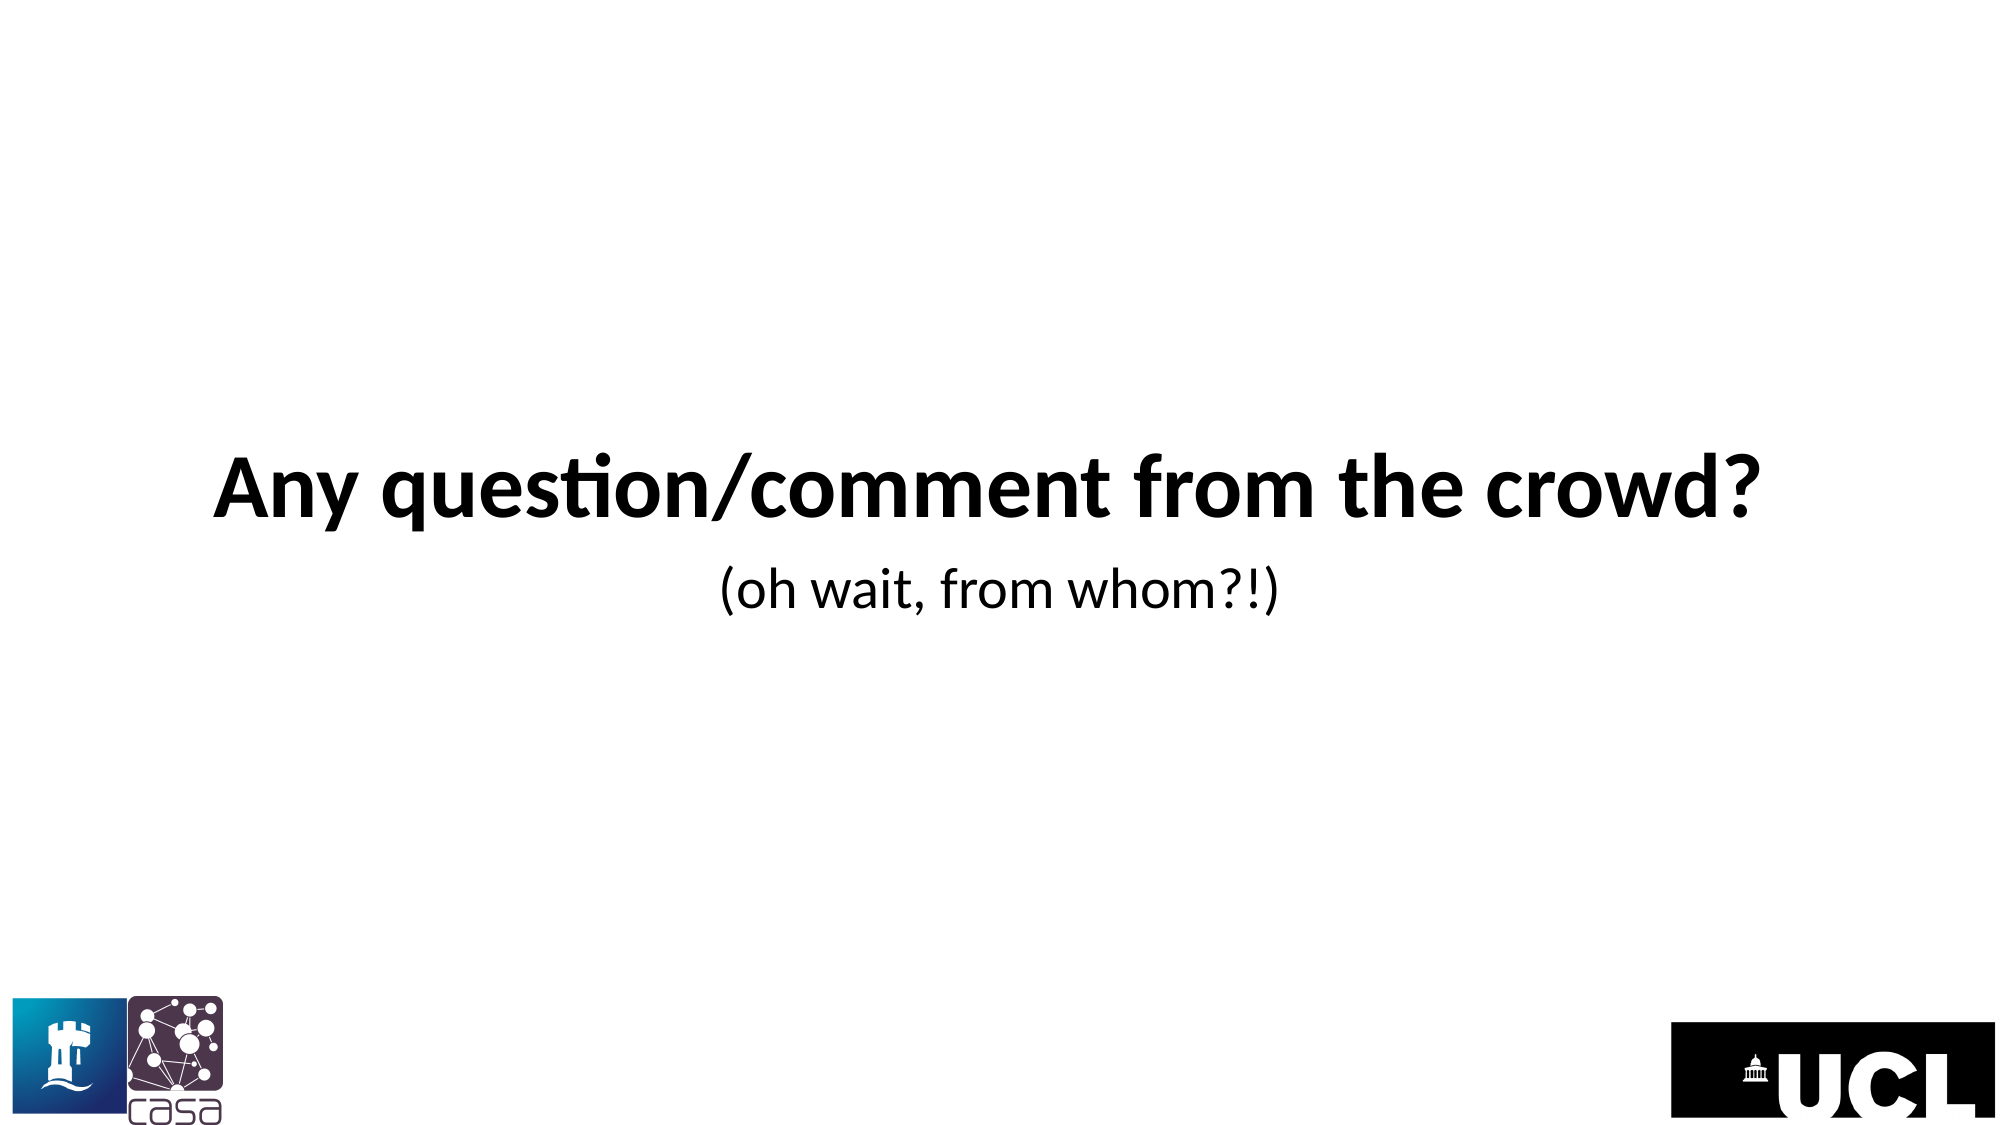

#
Any question/comment from the crowd?
(oh wait, from whom?!)